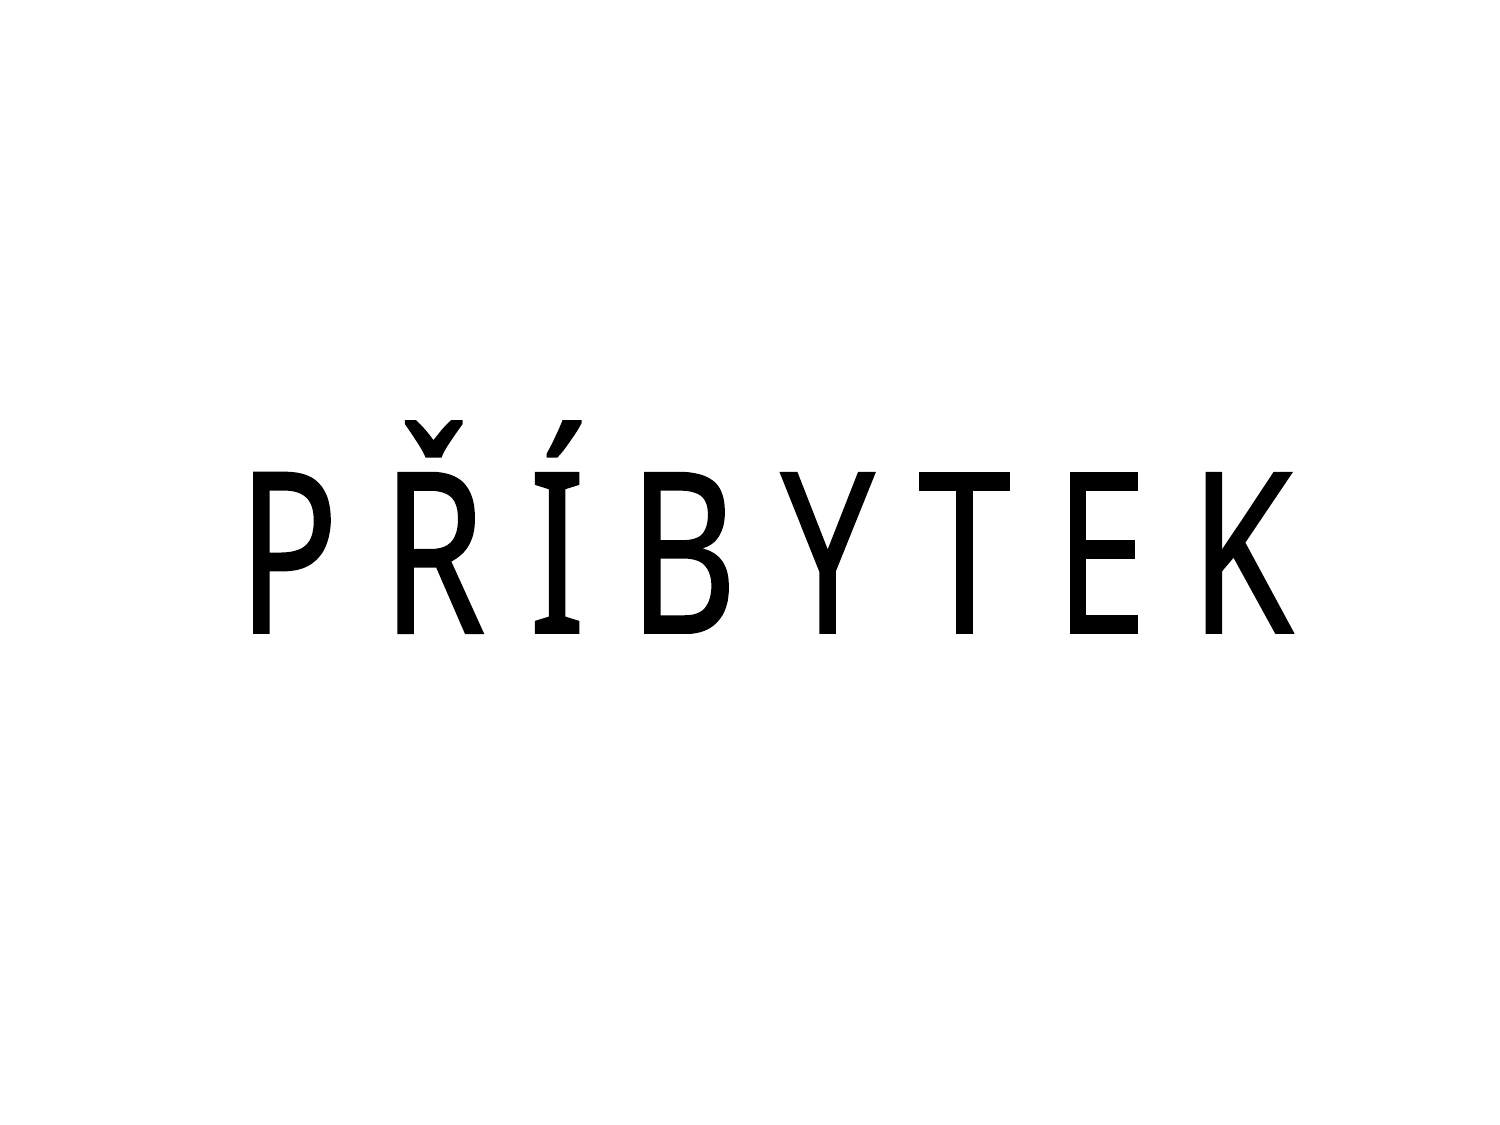

P Ř Í B Y T E K